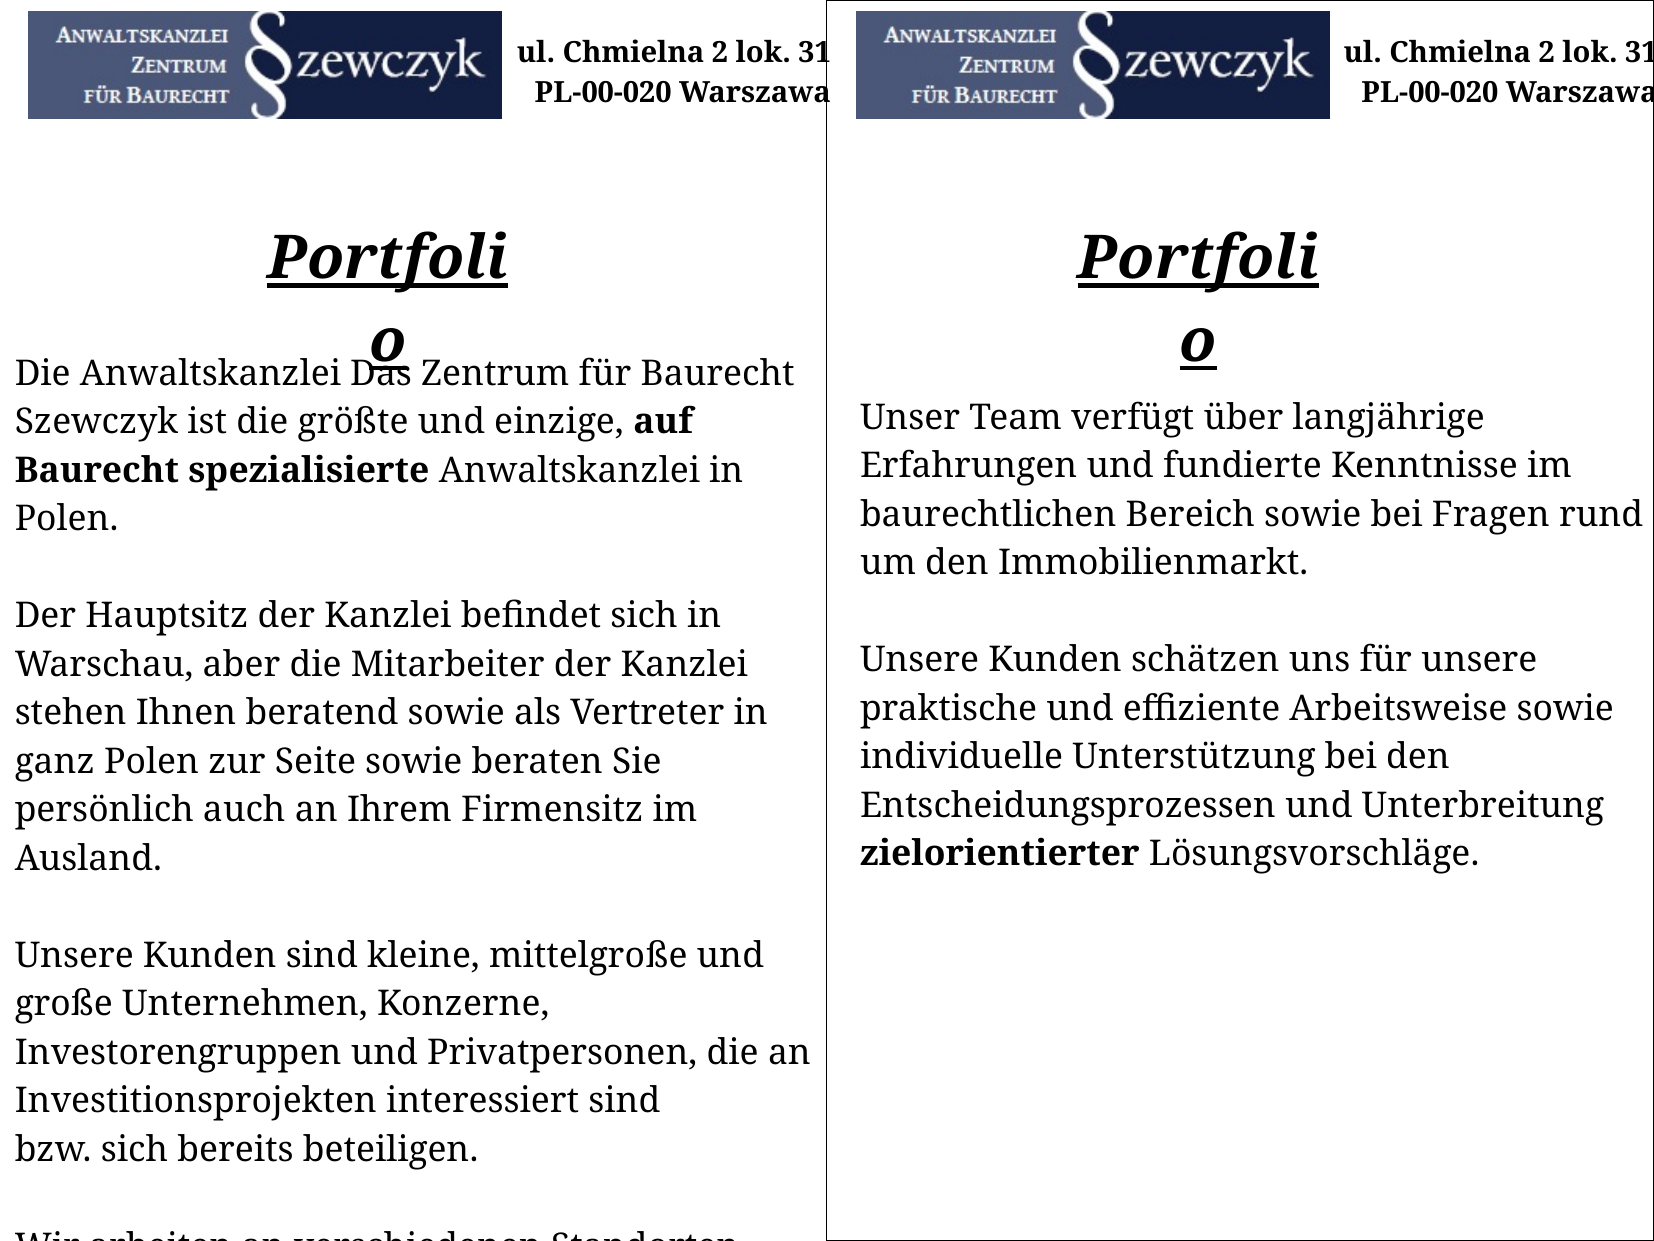

ul. Chmielna 2 lok. 31
PL-00-020 Warszawa
ul. Chmielna 2 lok. 31
PL-00-020 Warszawa
Portfolio
Portfolio
Die Anwaltskanzlei Das Zentrum für Baurecht
Szewczyk ist die größte und einzige, auf Baurecht spezialisierte Anwaltskanzlei in Polen.
Der Hauptsitz der Kanzlei befindet sich in Warschau, aber die Mitarbeiter der Kanzlei stehen Ihnen beratend sowie als Vertreter in ganz Polen zur Seite sowie beraten Sie persönlich auch an Ihrem Firmensitz im Ausland.
Unsere Kunden sind kleine, mittelgroße und große Unternehmen, Konzerne, Investorengruppen und Privatpersonen, die an Investitionsprojekten interessiert sind
bzw. sich bereits beteiligen.
Wir arbeiten an verschiedenen Standorten einzeln sowie als Spezialisten-Teams.
Unser Team verfügt über langjährige
Erfahrungen und fundierte Kenntnisse im
baurechtlichen Bereich sowie bei Fragen rund
um den Immobilienmarkt.
Unsere Kunden schätzen uns für unsere
praktische und effiziente Arbeitsweise sowie
individuelle Unterstützung bei den
Entscheidungsprozessen und Unterbreitung
zielorientierter Lösungsvorschläge.